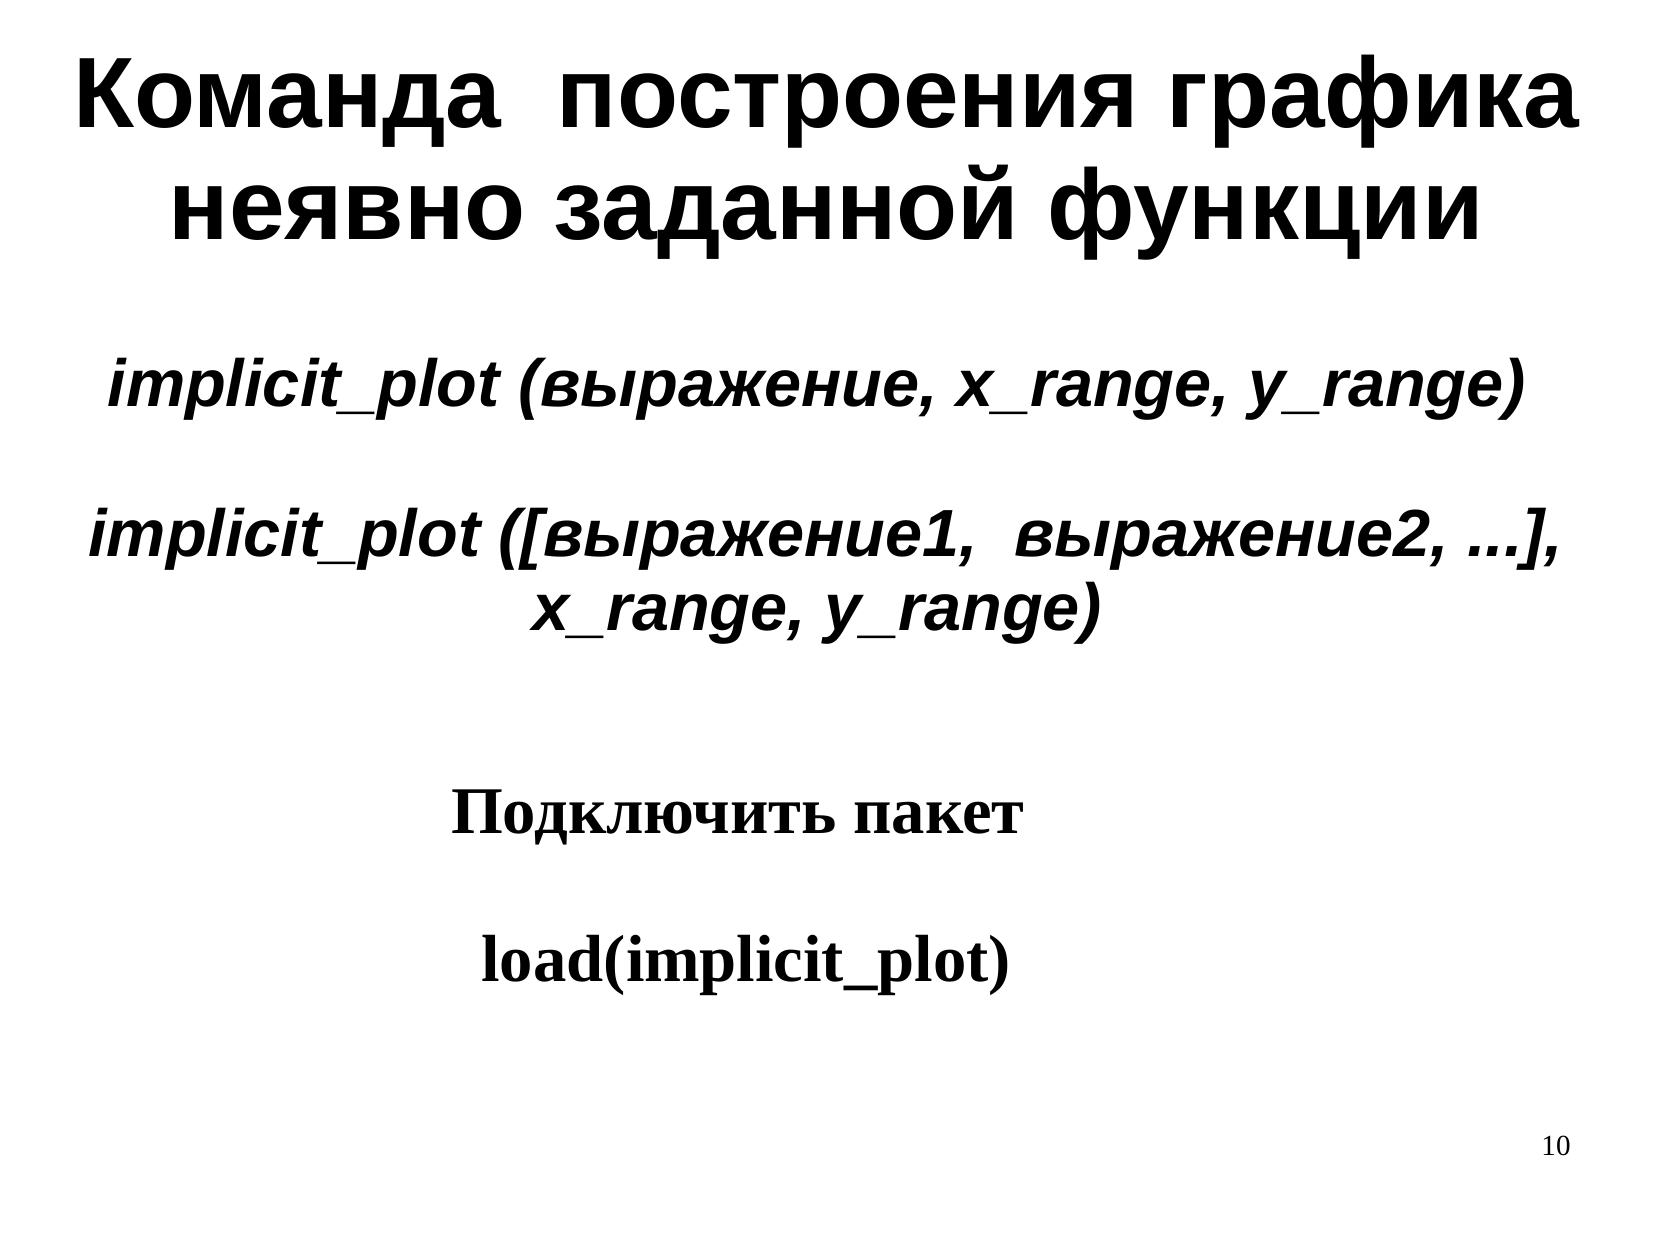

Команда построения графика неявно заданной функции
implicit_plot (выражение, x_range, y_range)
implicit_plot ([выражение1, выражение2, ...], x_range, y_range)
Подключить пакет
load(implicit_plot)
10